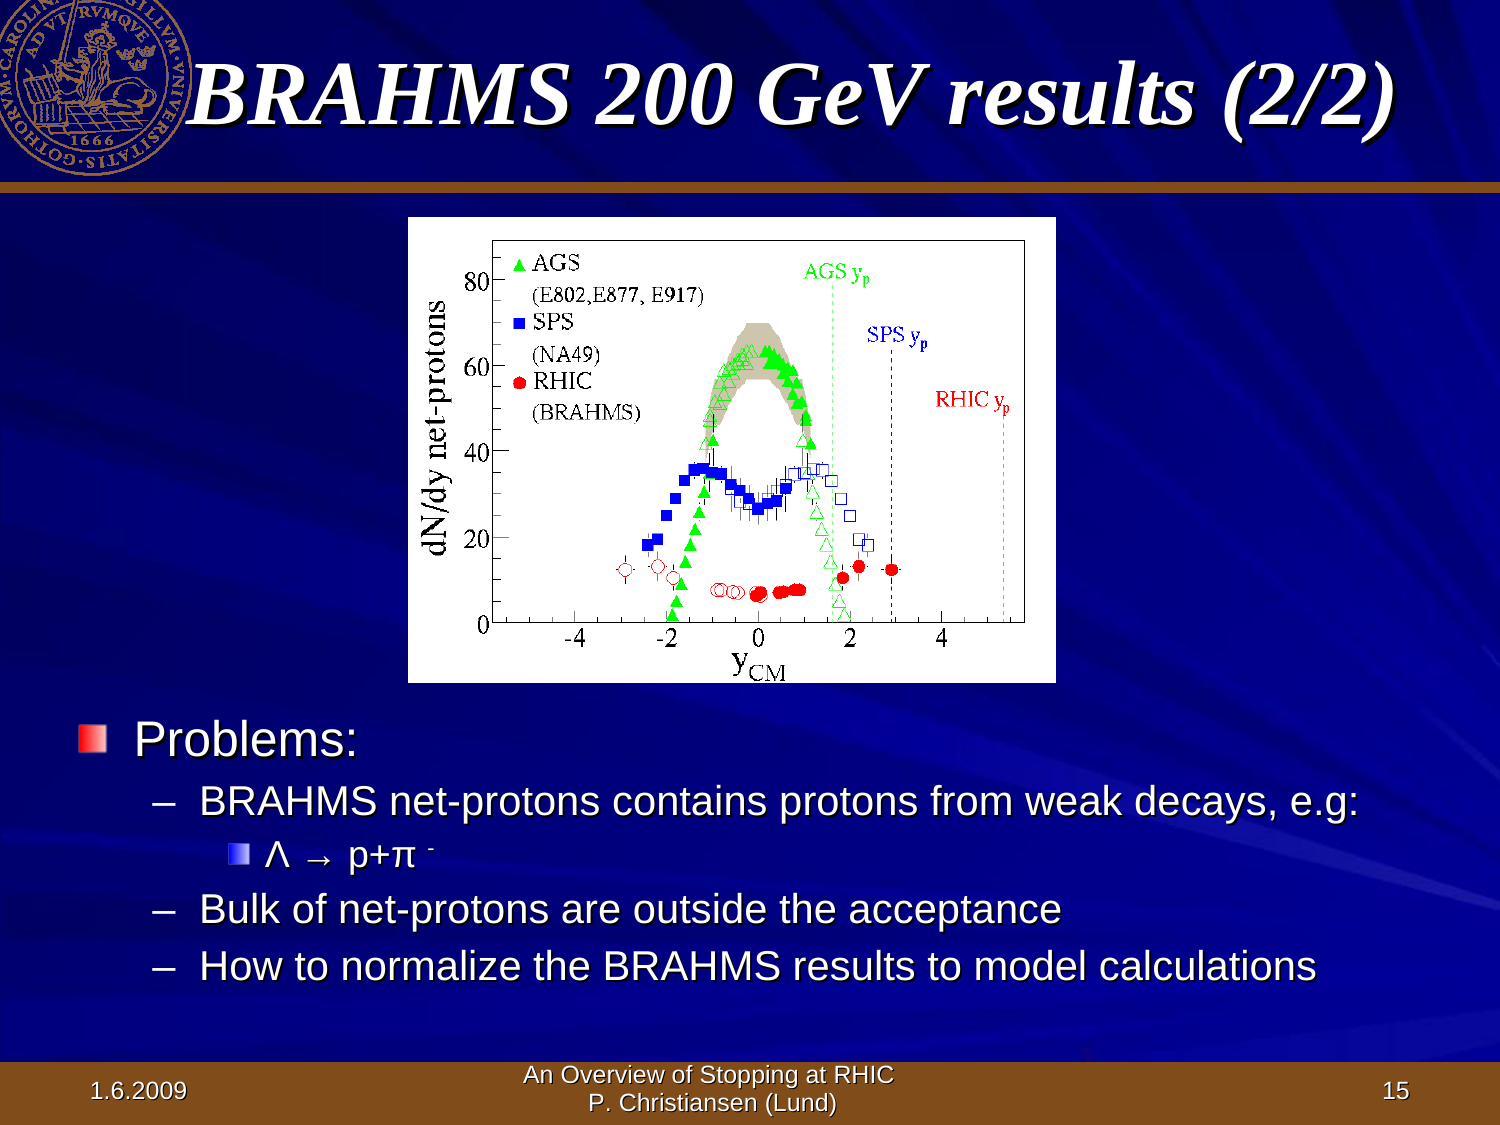

# BRAHMS 200 GeV results (2/2)
Problems:
BRAHMS net-protons contains protons from weak decays, e.g:
Λ → p+π -
Bulk of net-protons are outside the acceptance
How to normalize the BRAHMS results to model calculations
15